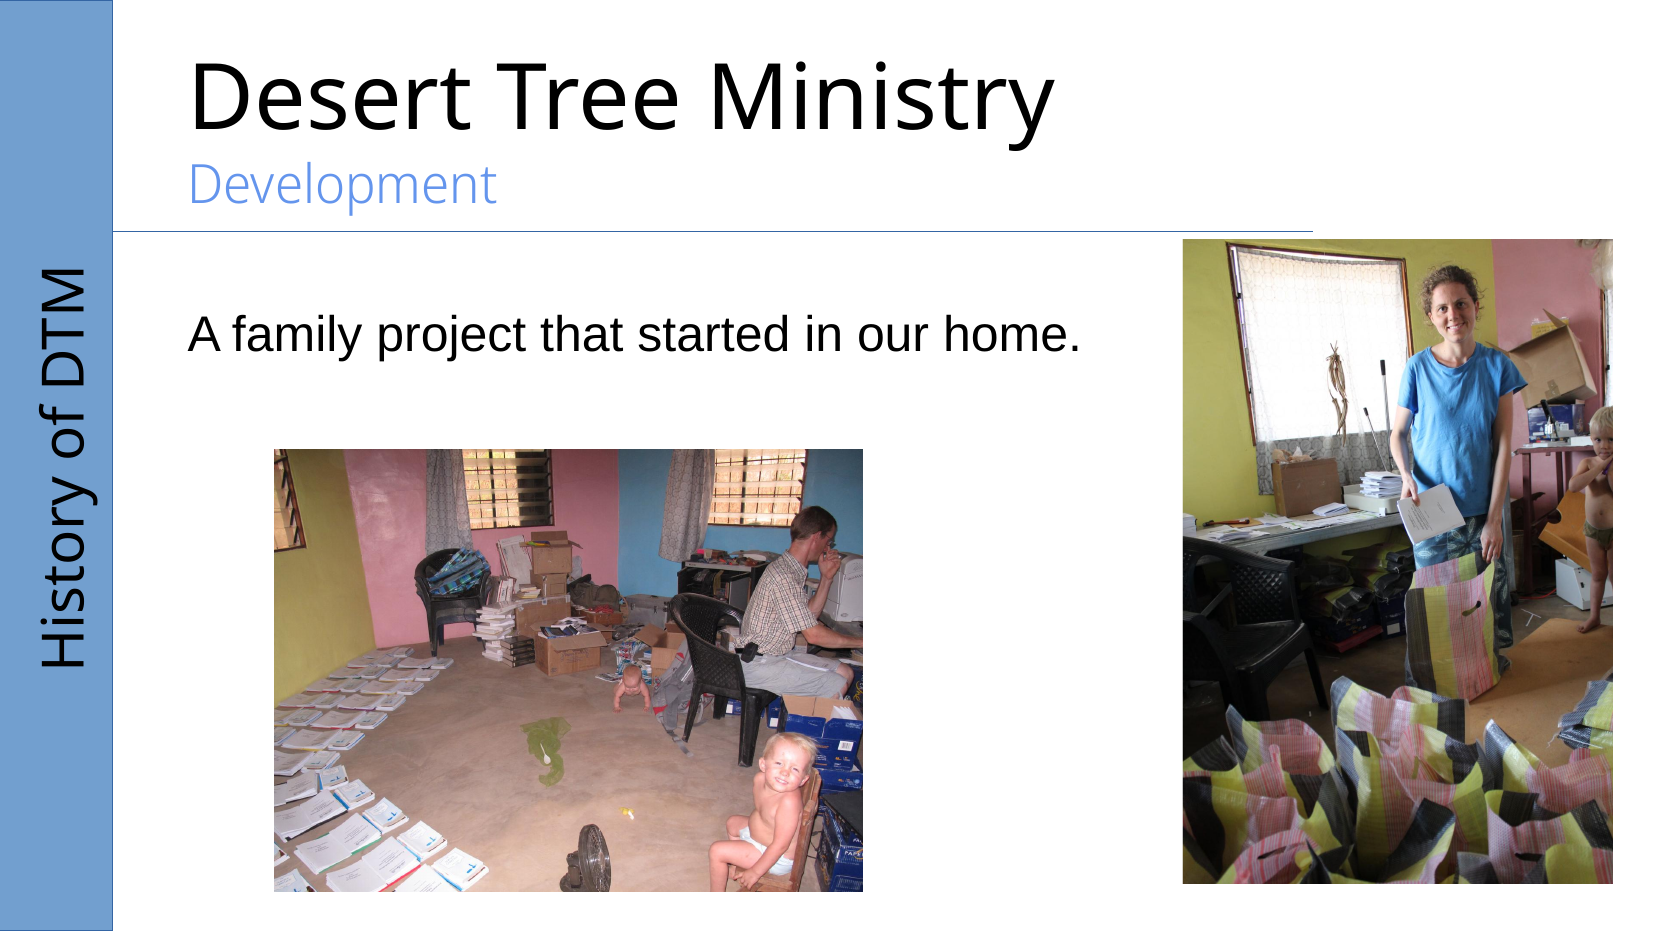

# Desert Tree Ministry
Development
A family project that started in our home.
History of DTM